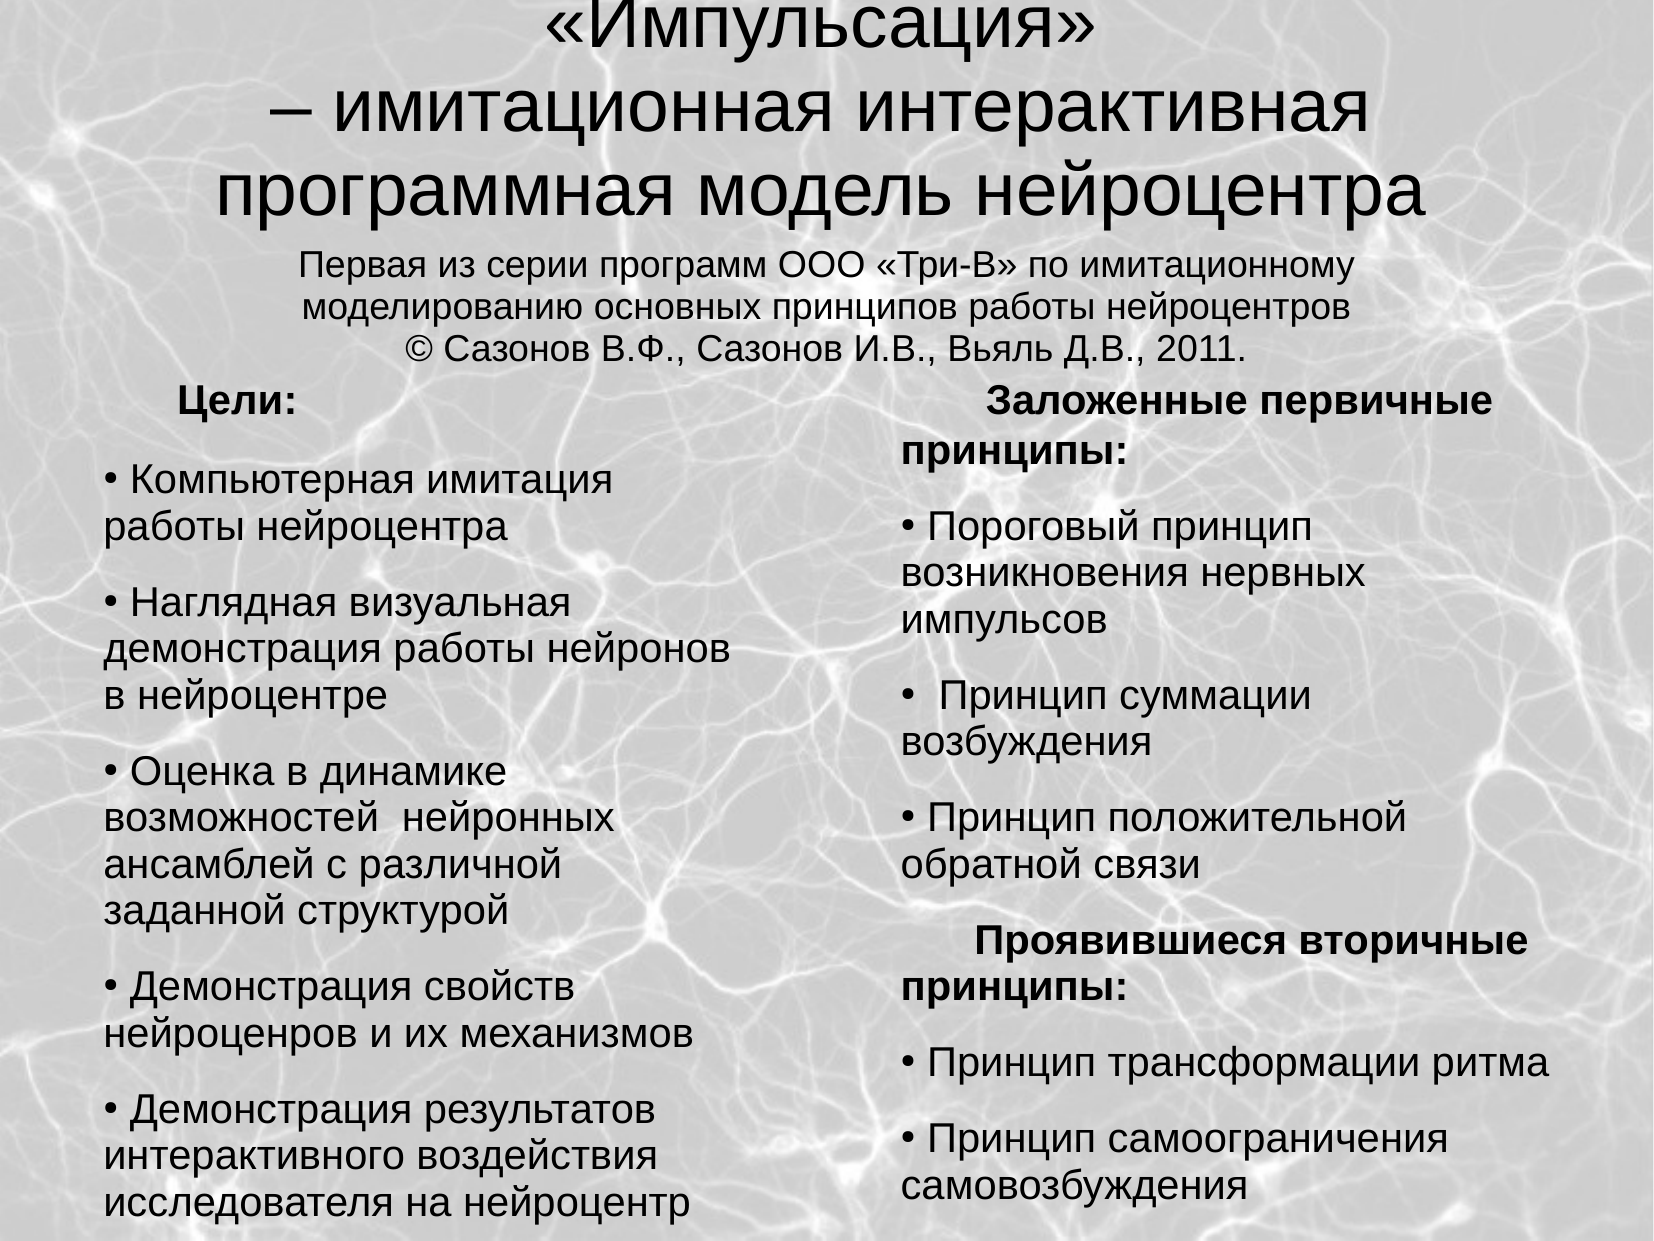

# «Импульсация» – имитационная интерактивная программная модель нейроцентра
Первая из серии программ ООО «Три-В» по имитационному моделированию основных принципов работы нейроцентров
© Сазонов В.Ф., Сазонов И.В., Вьяль Д.В., 2011.
	Цели:
 Компьютерная имитация работы нейроцентра
 Наглядная визуальная демонстрация работы нейронов в нейроцентре
 Оценка в динамике возможностей нейронных ансамблей с различной заданной структурой
 Демонстрация свойств нейроценров и их механизмов
 Демонстрация результатов интерактивного воздействия исследователя на нейроцентр
	 Заложенные первичные принципы:
 Пороговый принцип возникновения нервных импульсов
 Принцип суммации возбуждения
 Принцип положительной обратной связи
	Проявившиеся вторичные принципы:
 Принцип трансформации ритма
 Принцип самоограничения самовозбуждения